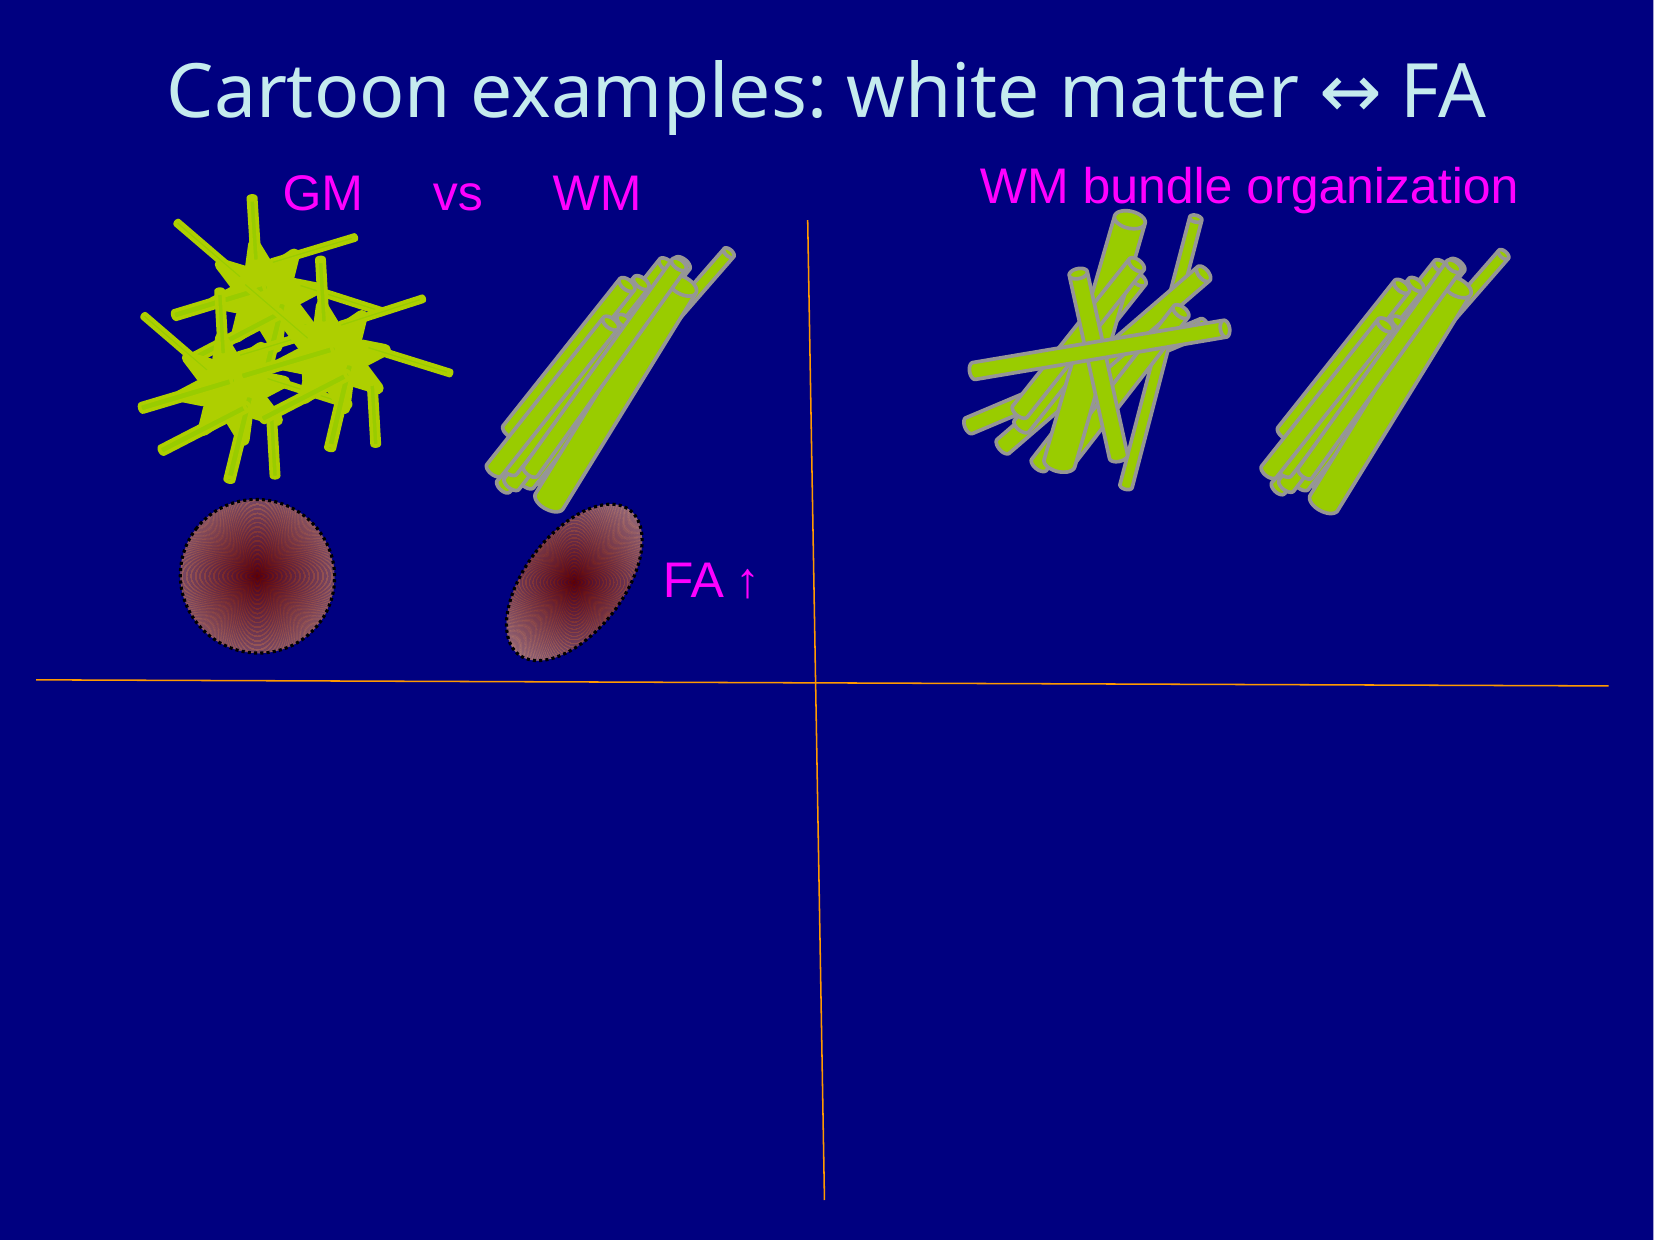

# Cartoon examples: white matter ↔ FA
WM bundle organization
GM vs WM
FA ↑